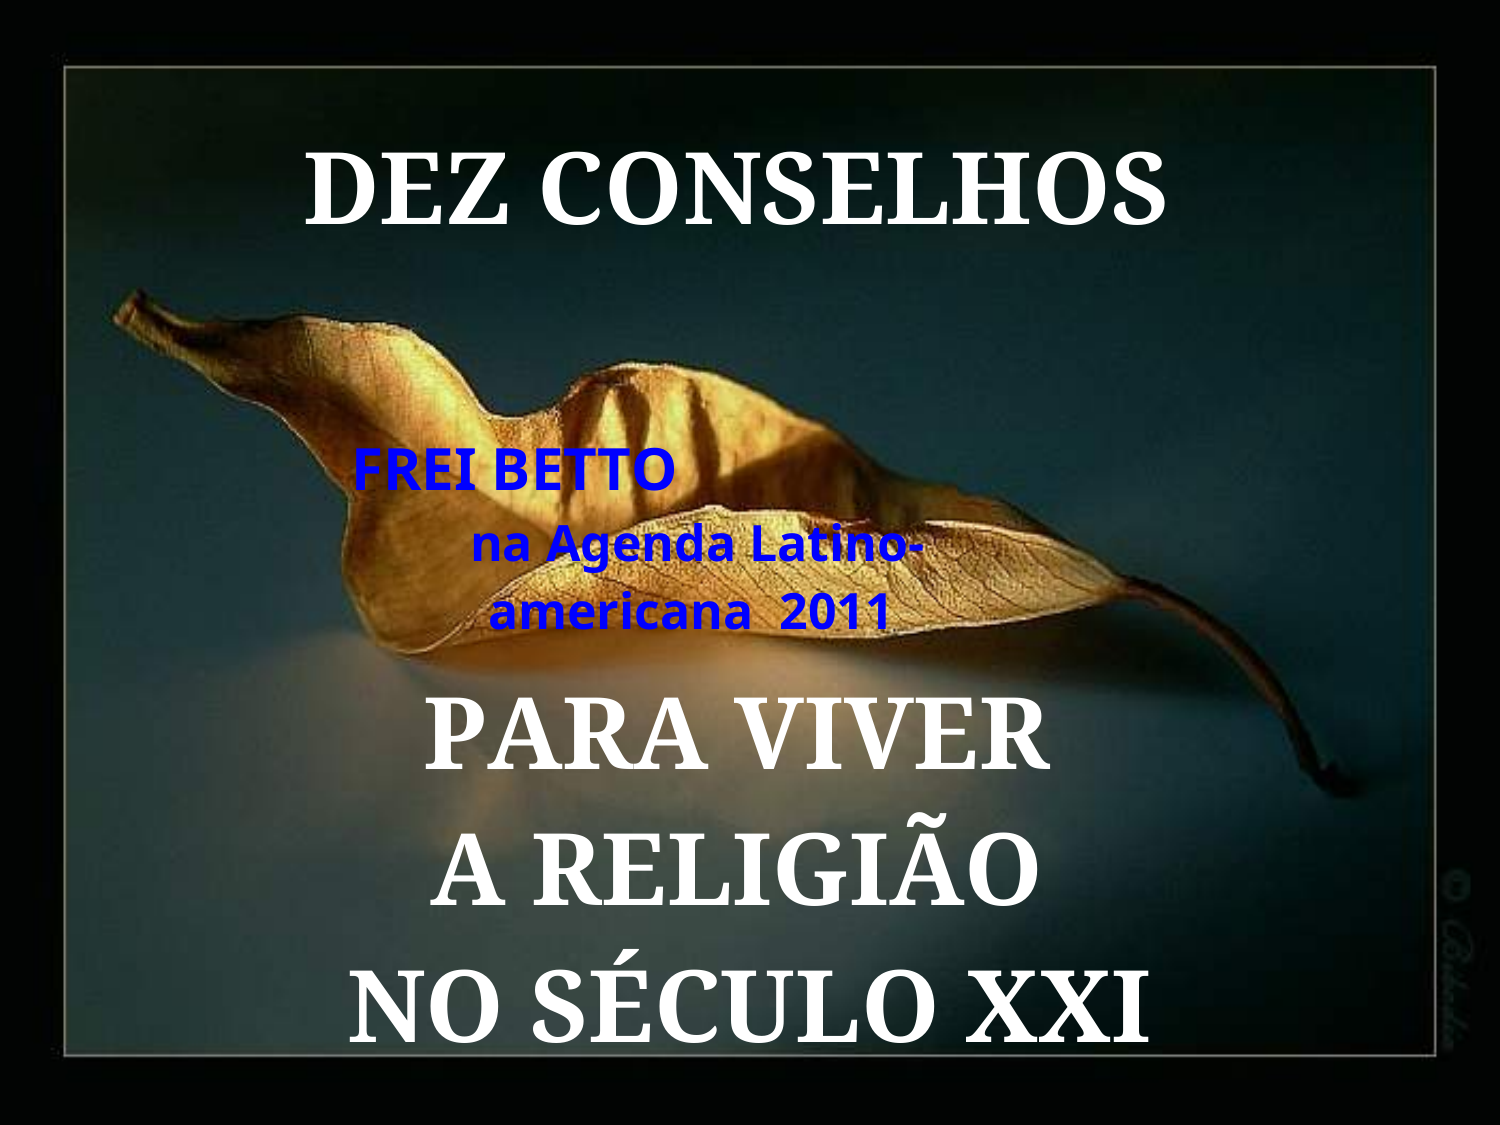

DEZ CONSELHOS
PARA VIVER
A RELIGIÃO
NO SÉCULO XXI
FREI BETTO
 na Agenda Latino-americana 2011